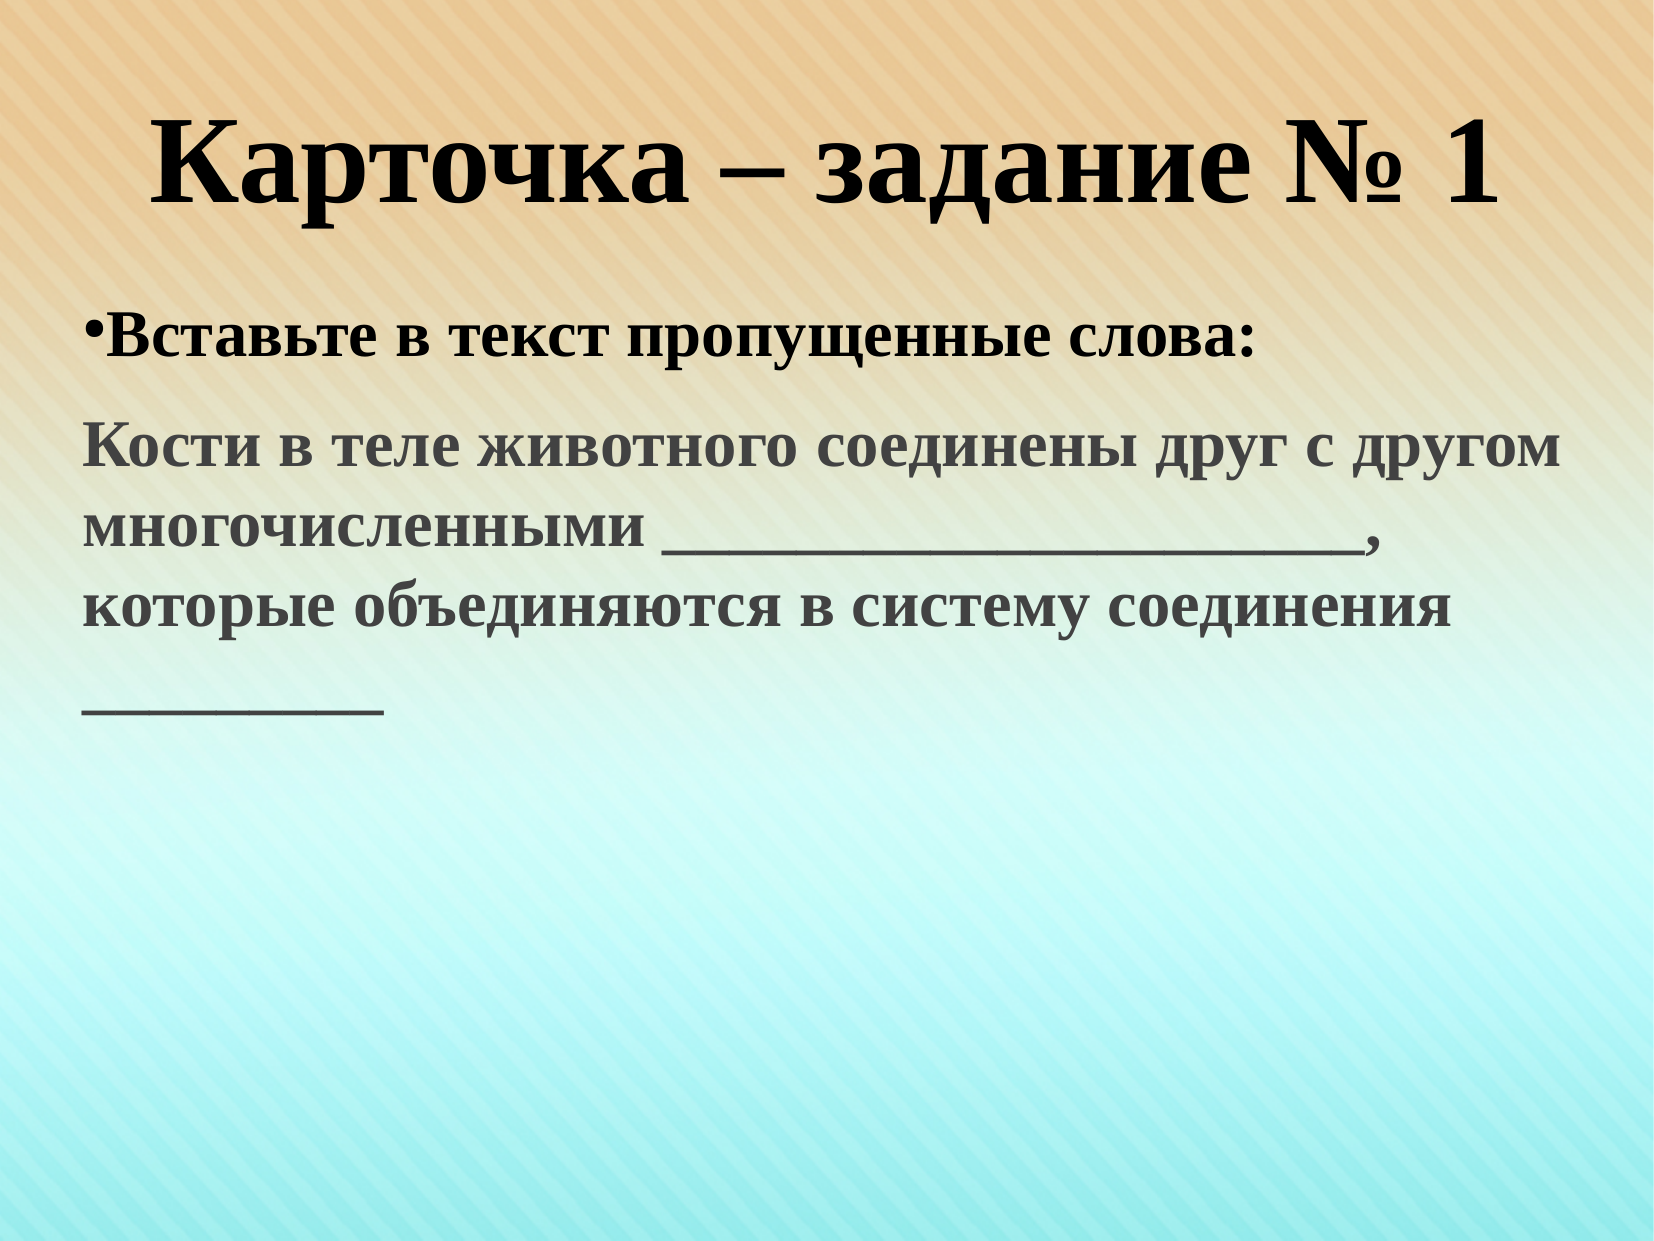

# Карточка – задание № 1
Вставьте в текст пропущенные слова:
Кости в теле животного соединены друг с другом многочисленными _____________________, которые объединяются в систему соединения _________